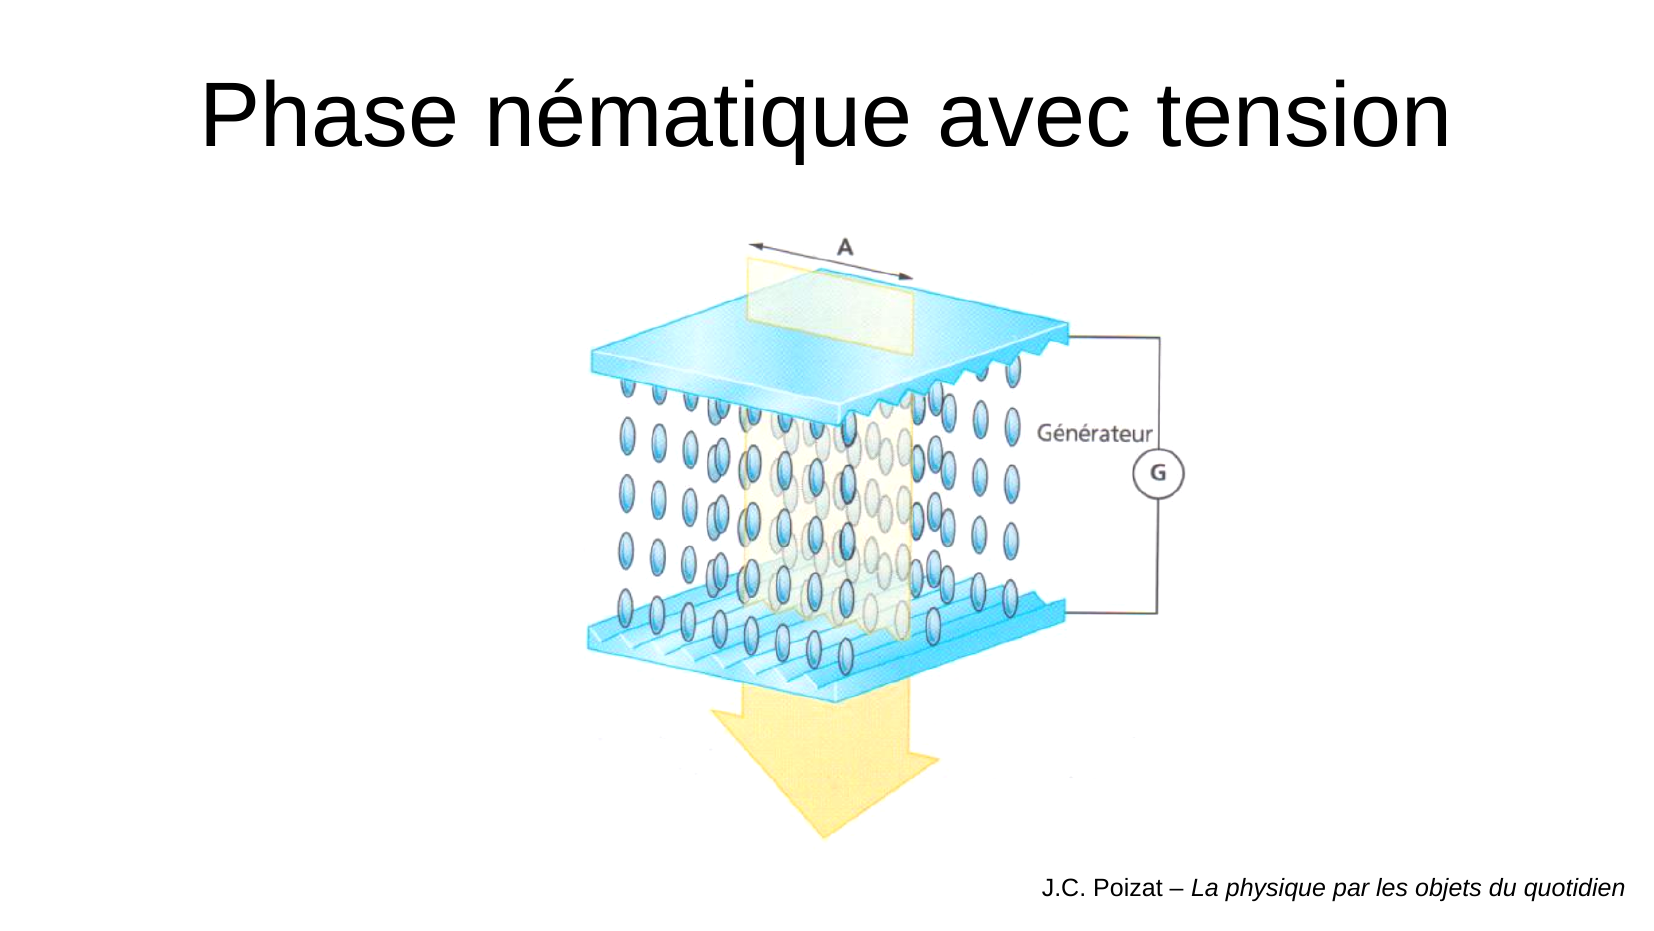

# Phase nématique avec tension
J.C. Poizat – La physique par les objets du quotidien